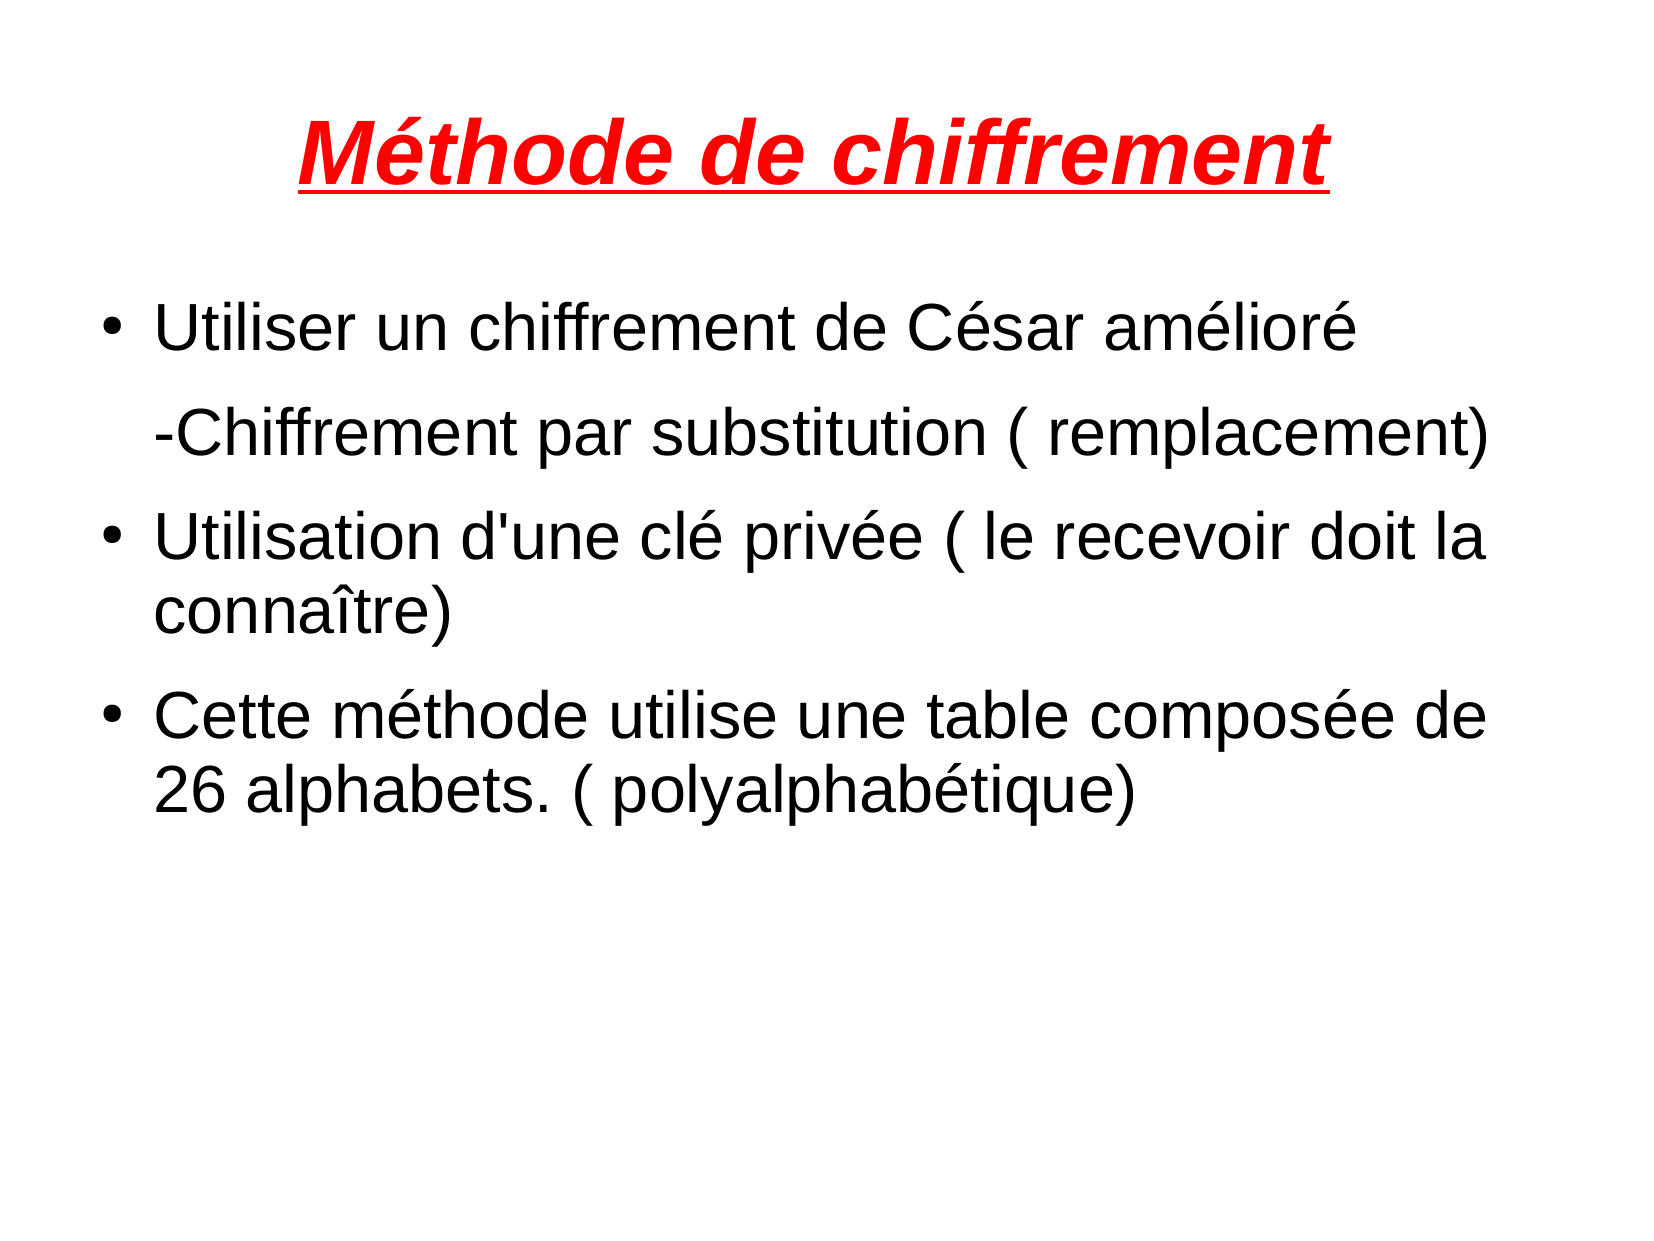

# Méthode de chiffrement
Utiliser un chiffrement de César amélioré
-Chiffrement par substitution ( remplacement)
Utilisation d'une clé privée ( le recevoir doit la connaître)
Cette méthode utilise une table composée de 26 alphabets. ( polyalphabétique)